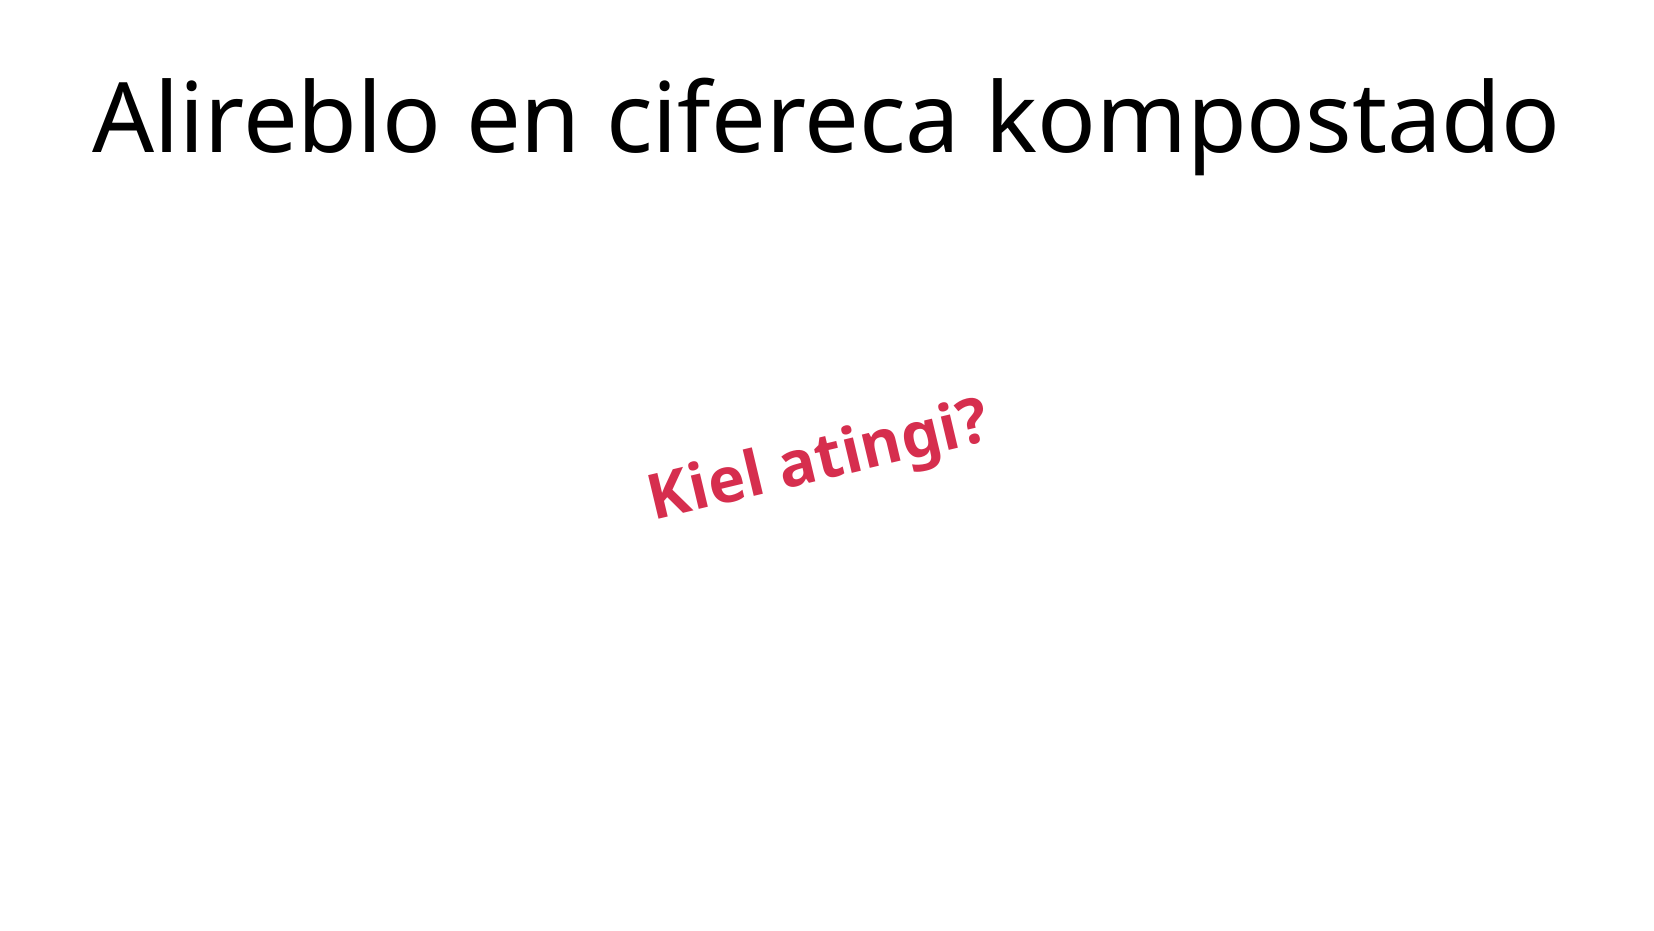

# Alireblo en cifereca kompostado
Kiel atingi?